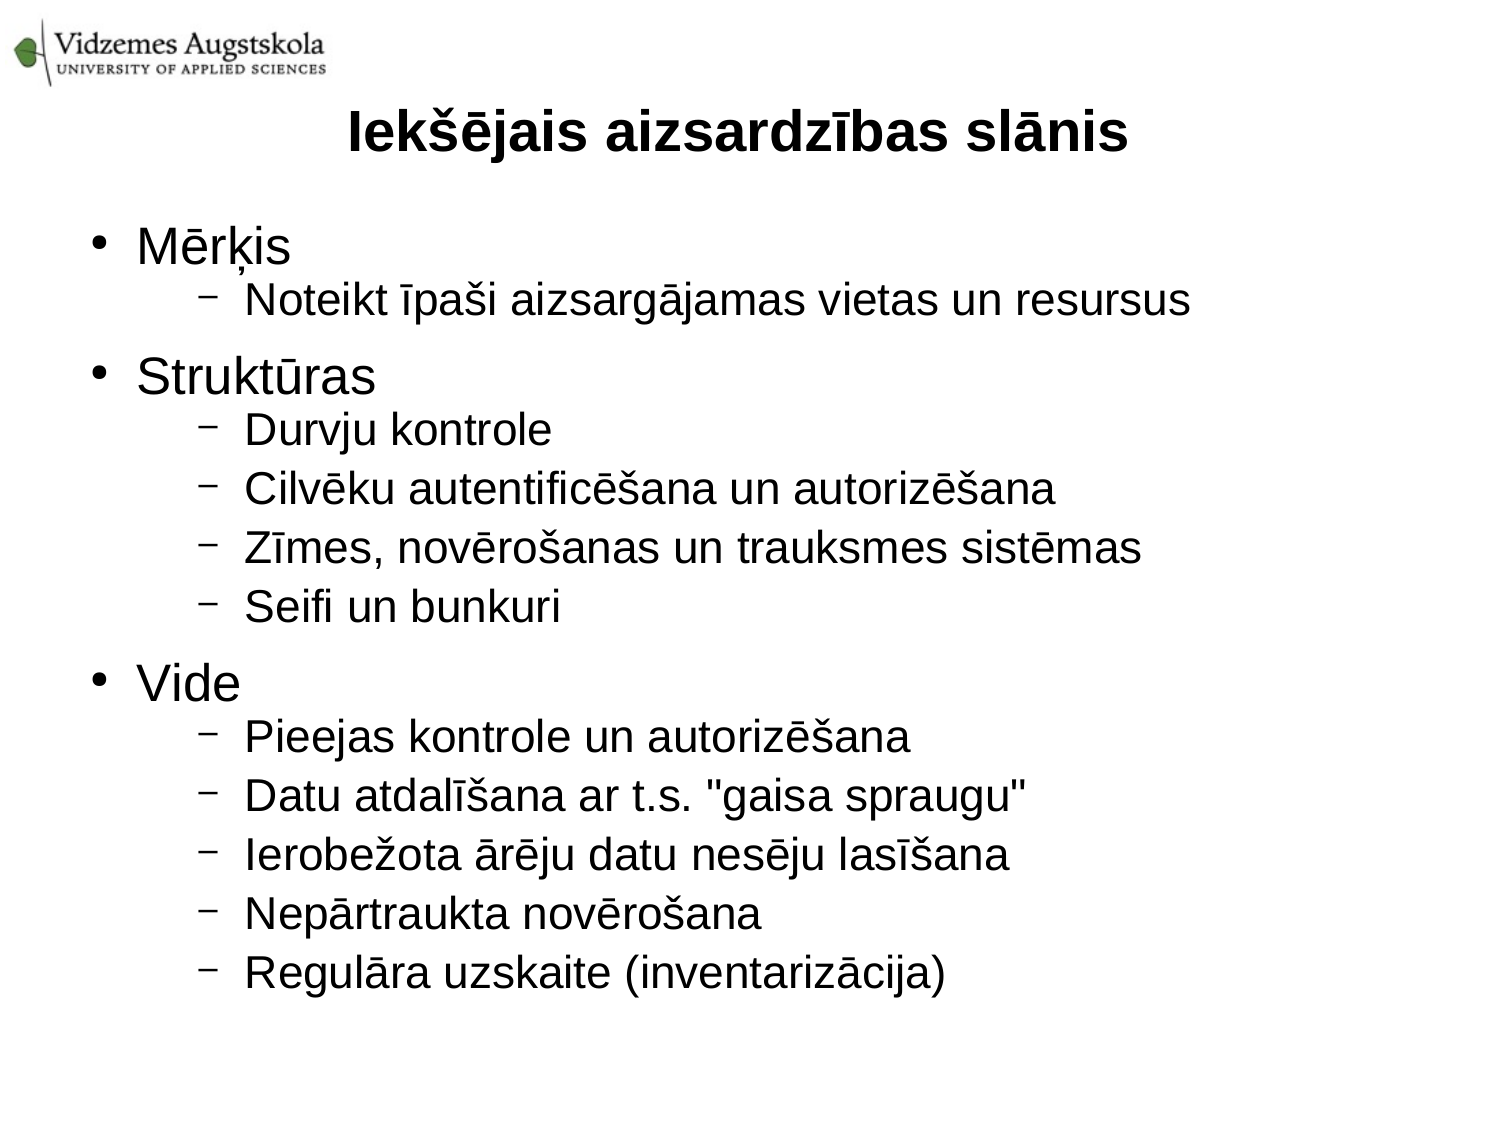

# Iekšējais aizsardzības slānis
Mērķis
Noteikt īpaši aizsargājamas vietas un resursus
Struktūras
Durvju kontrole
Cilvēku autentificēšana un autorizēšana
Zīmes, novērošanas un trauksmes sistēmas
Seifi un bunkuri
Vide
Pieejas kontrole un autorizēšana
Datu atdalīšana ar t.s. "gaisa spraugu"
Ierobežota ārēju datu nesēju lasīšana
Nepārtraukta novērošana
Regulāra uzskaite (inventarizācija)